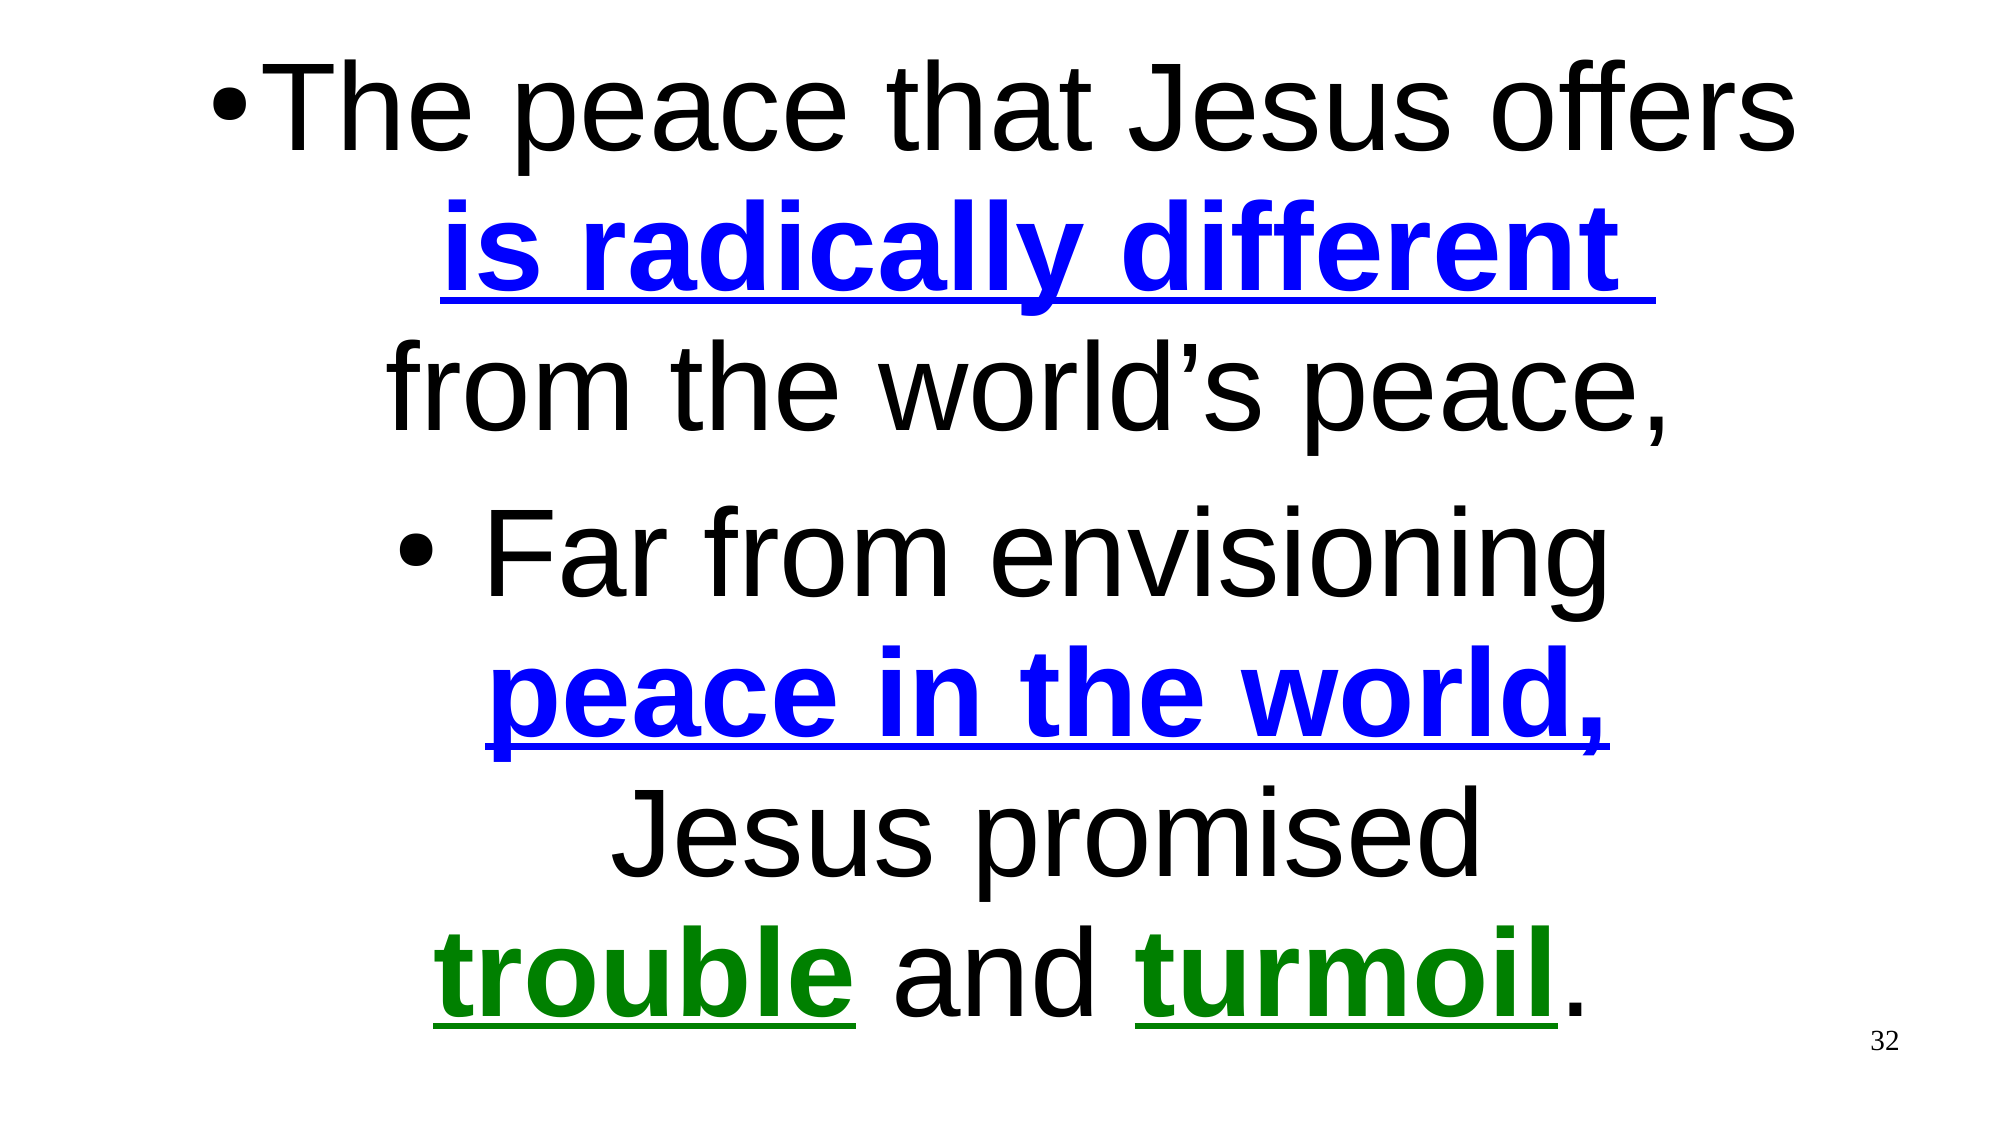

# The peace that Jesus offers is radically different from the world’s peace,
 Far from envisioning
peace in the world,
 Jesus promised
trouble and turmoil.
32